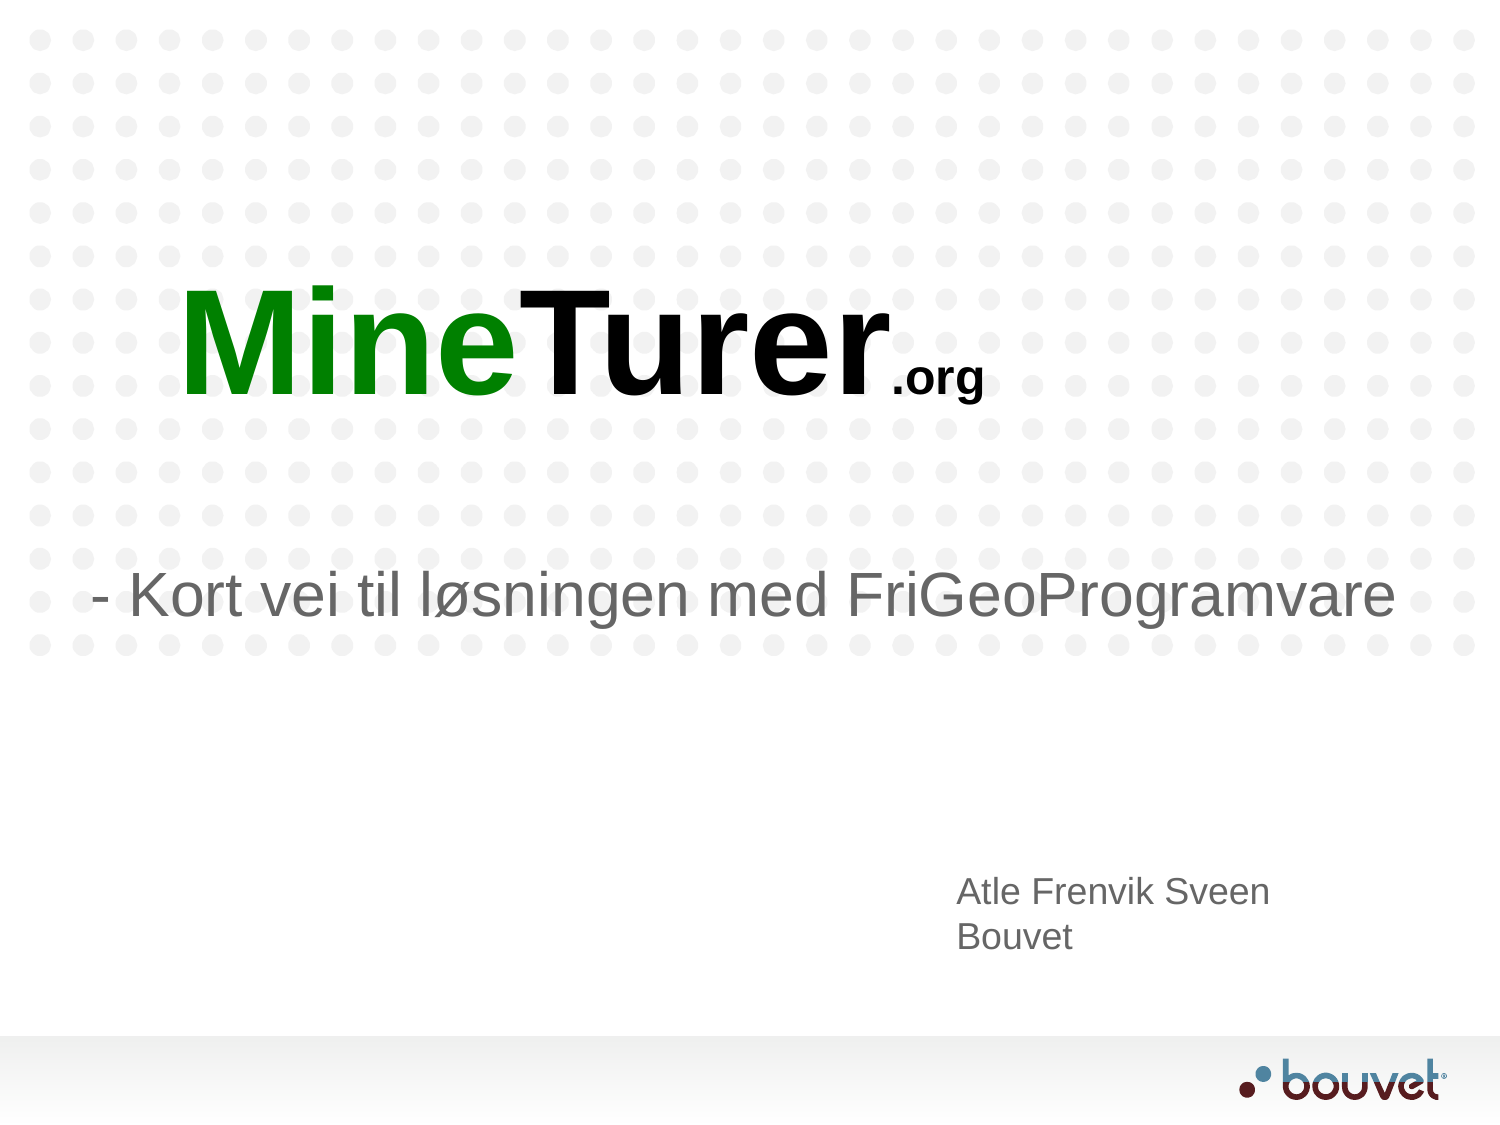

MineTurer.org
# - Kort vei til løsningen med FriGeoProgramvare
Atle Frenvik Sveen
Bouvet